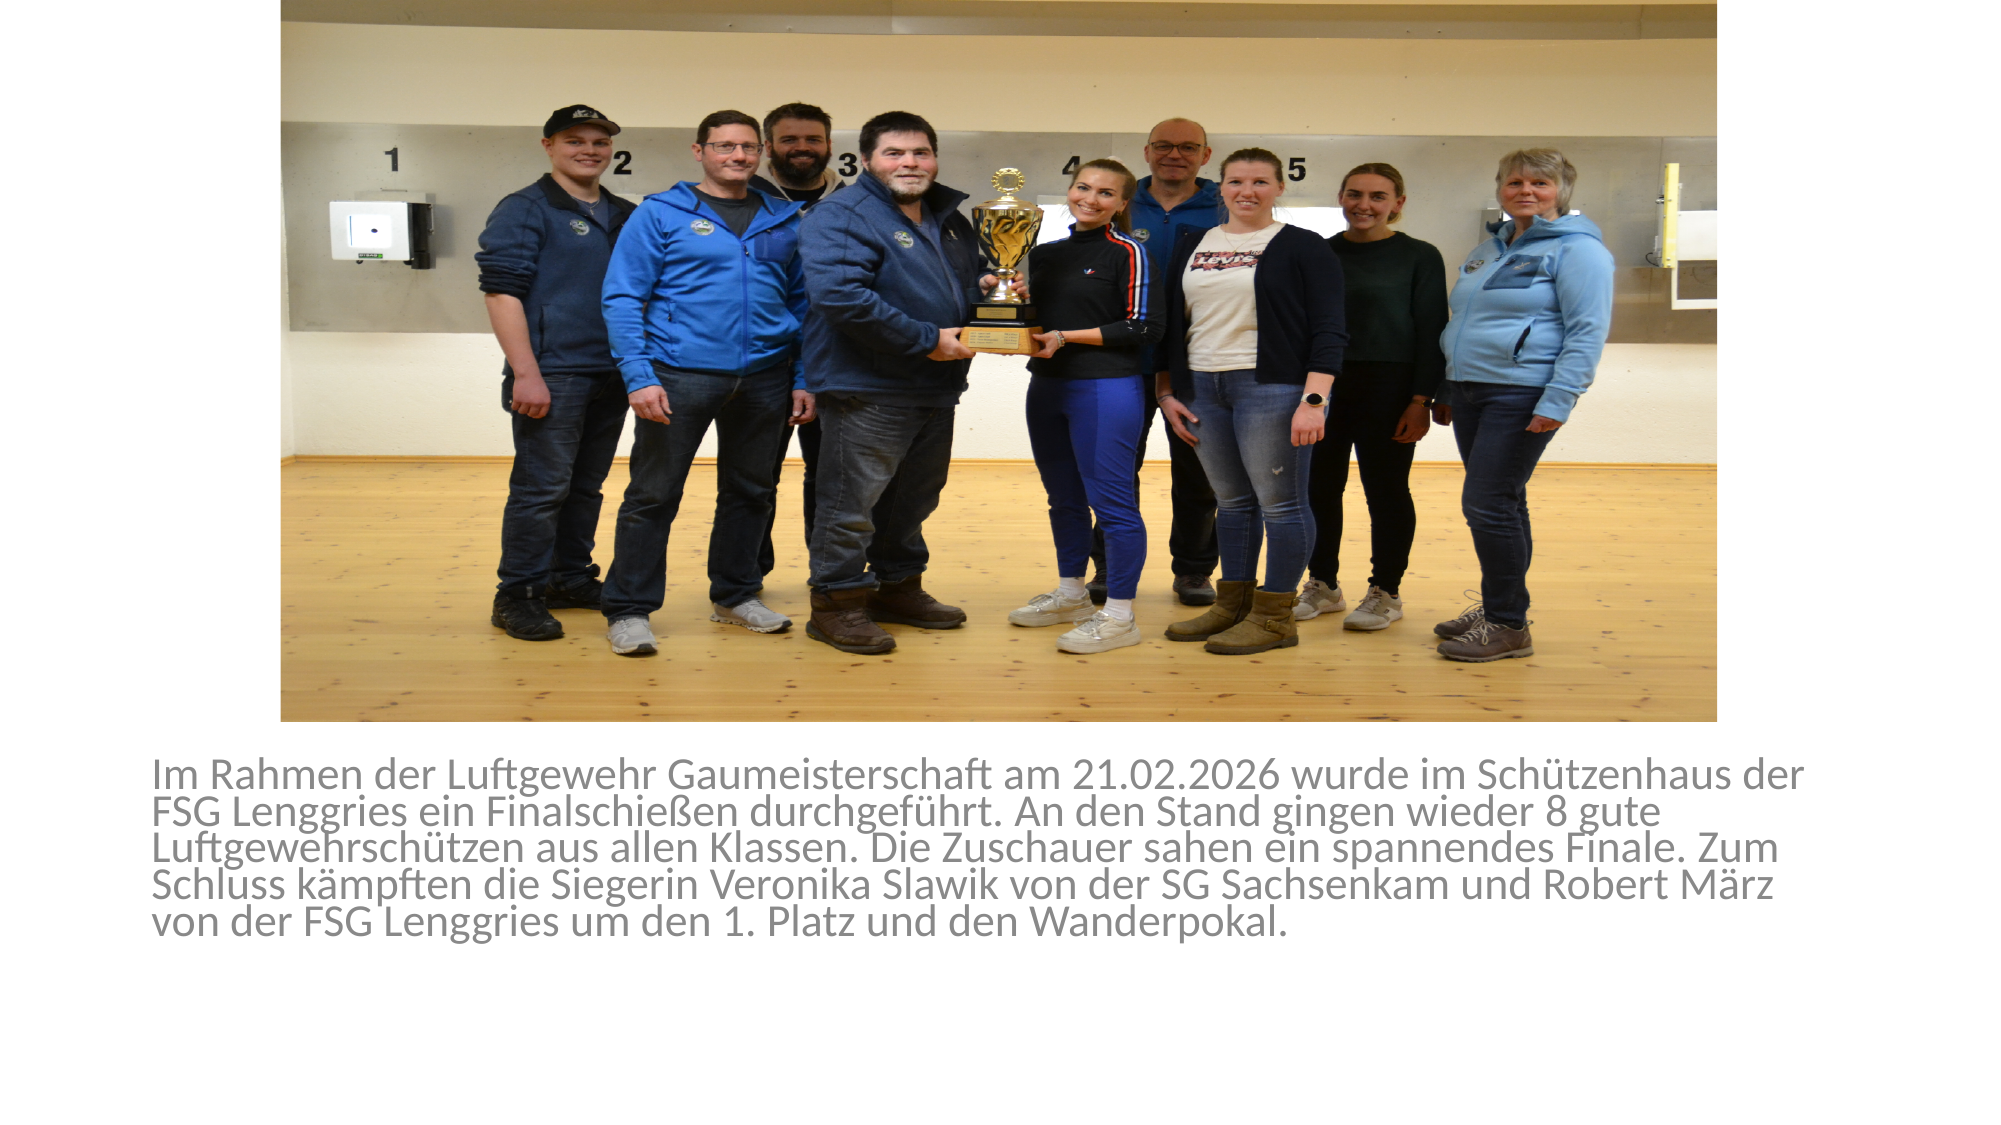

# Im Rahmen der Luftgewehr Gaumeisterschaft am 21.02.2026 wurde im Schützenhaus der FSG Lenggries ein Finalschießen durchgeführt. An den Stand gingen wieder 8 gute Luftgewehrschützen aus allen Klassen. Die Zuschauer sahen ein spannendes Finale. Zum Schluss kämpften die Siegerin Veronika Slawik von der SG Sachsenkam und Robert März von der FSG Lenggries um den 1. Platz und den Wanderpokal.